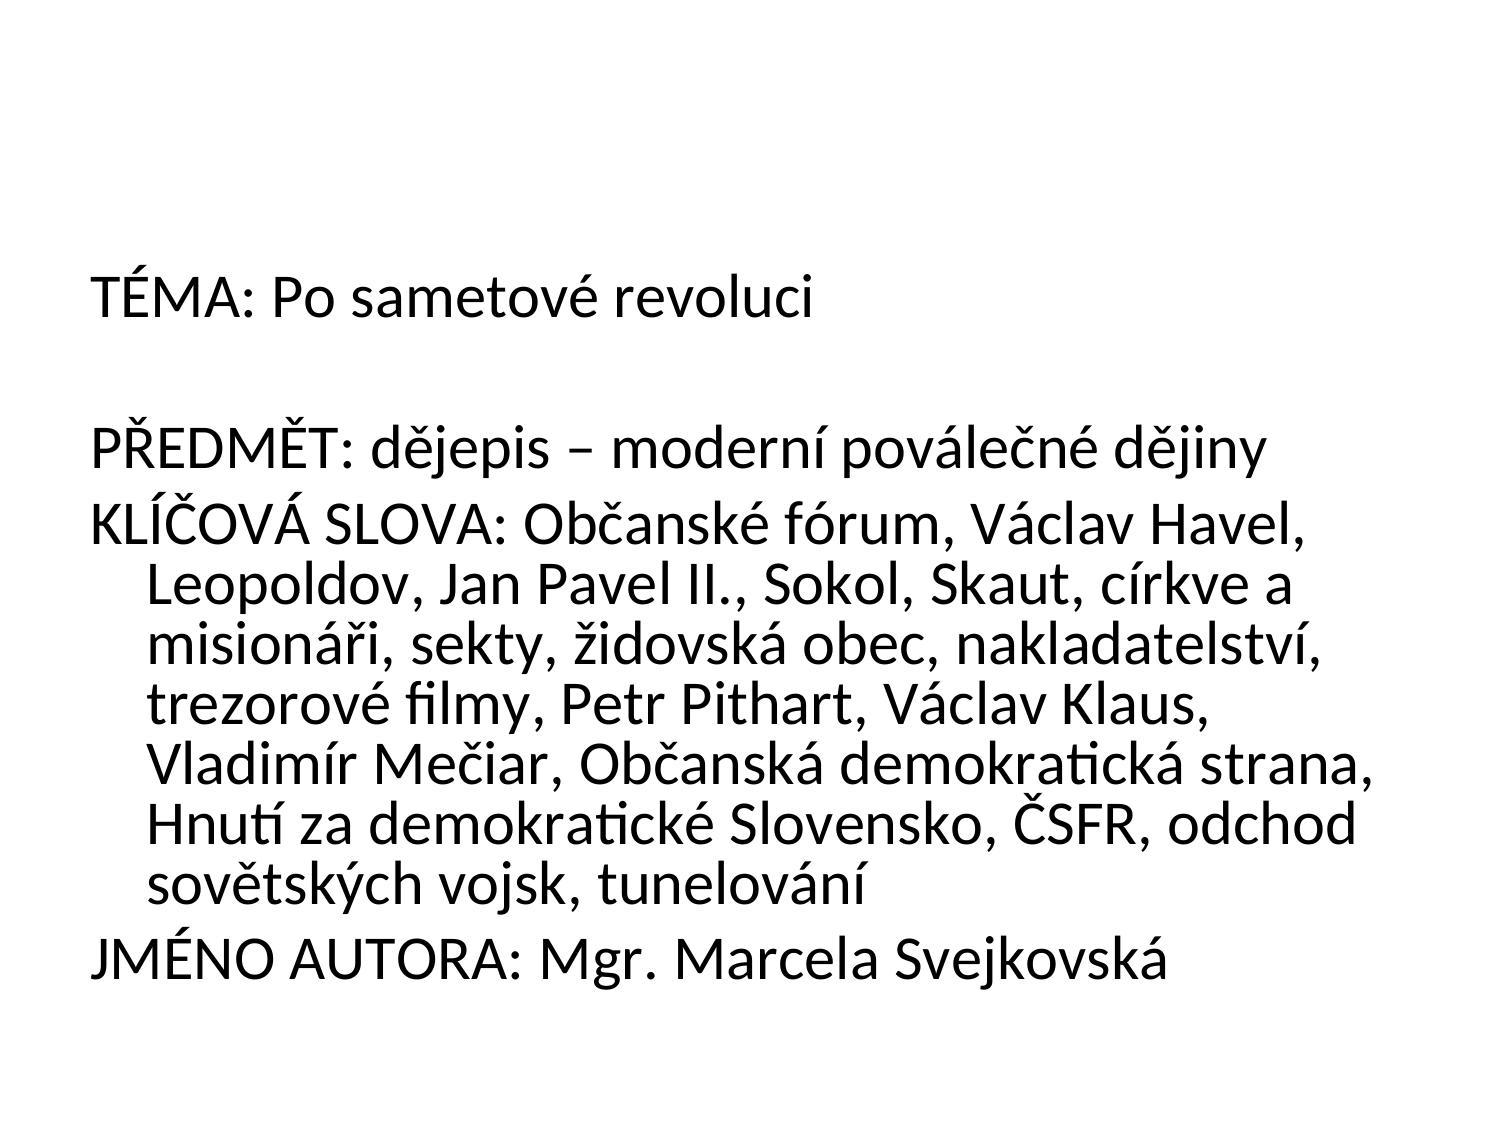

# TÉMA: Po sametové revoluci
PŘEDMĚT: dějepis – moderní poválečné dějiny
KLÍČOVÁ SLOVA: Občanské fórum, Václav Havel, Leopoldov, Jan Pavel II., Sokol, Skaut, církve a misionáři, sekty, židovská obec, nakladatelství, trezorové filmy, Petr Pithart, Václav Klaus, Vladimír Mečiar, Občanská demokratická strana, Hnutí za demokratické Slovensko, ČSFR, odchod sovětských vojsk, tunelování
JMÉNO AUTORA: Mgr. Marcela Svejkovská